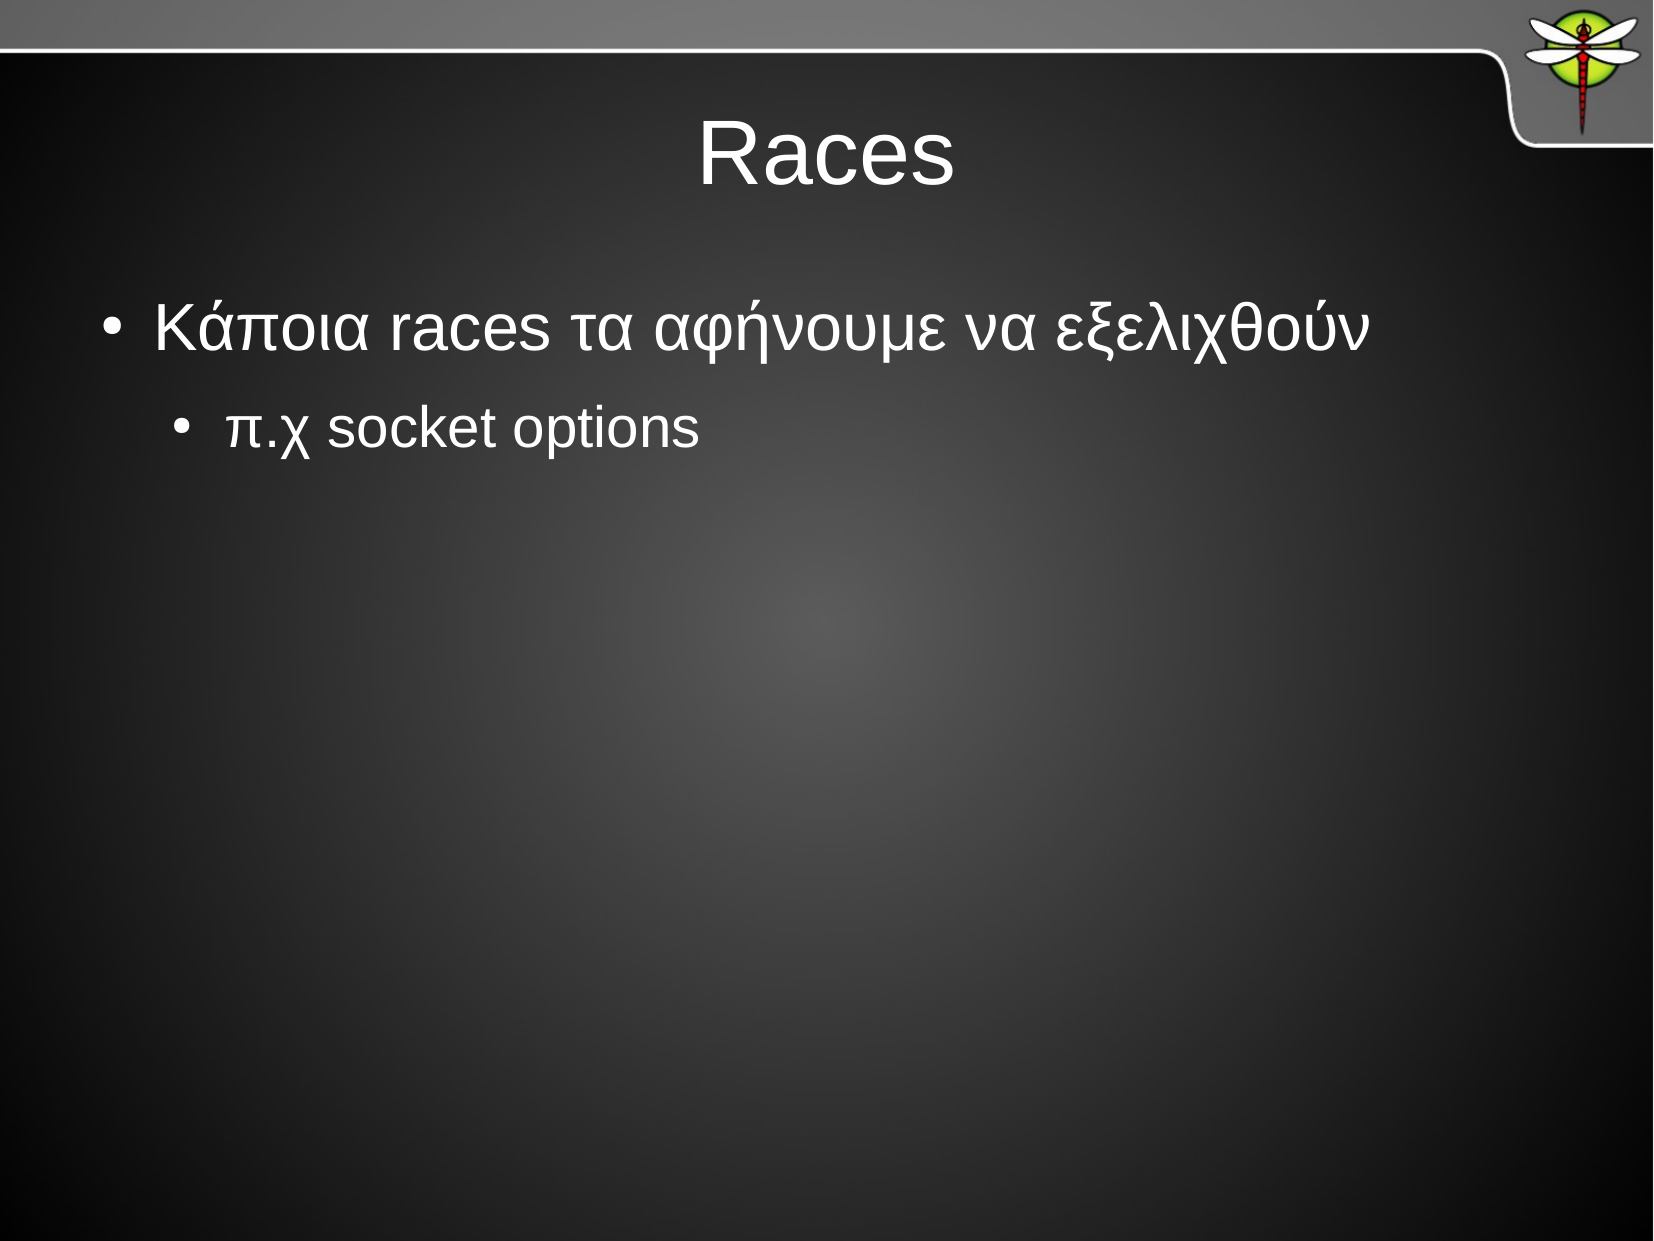

# Races
Κάποια races τα αφήνουμε να εξελιχθούν
π.χ socket options